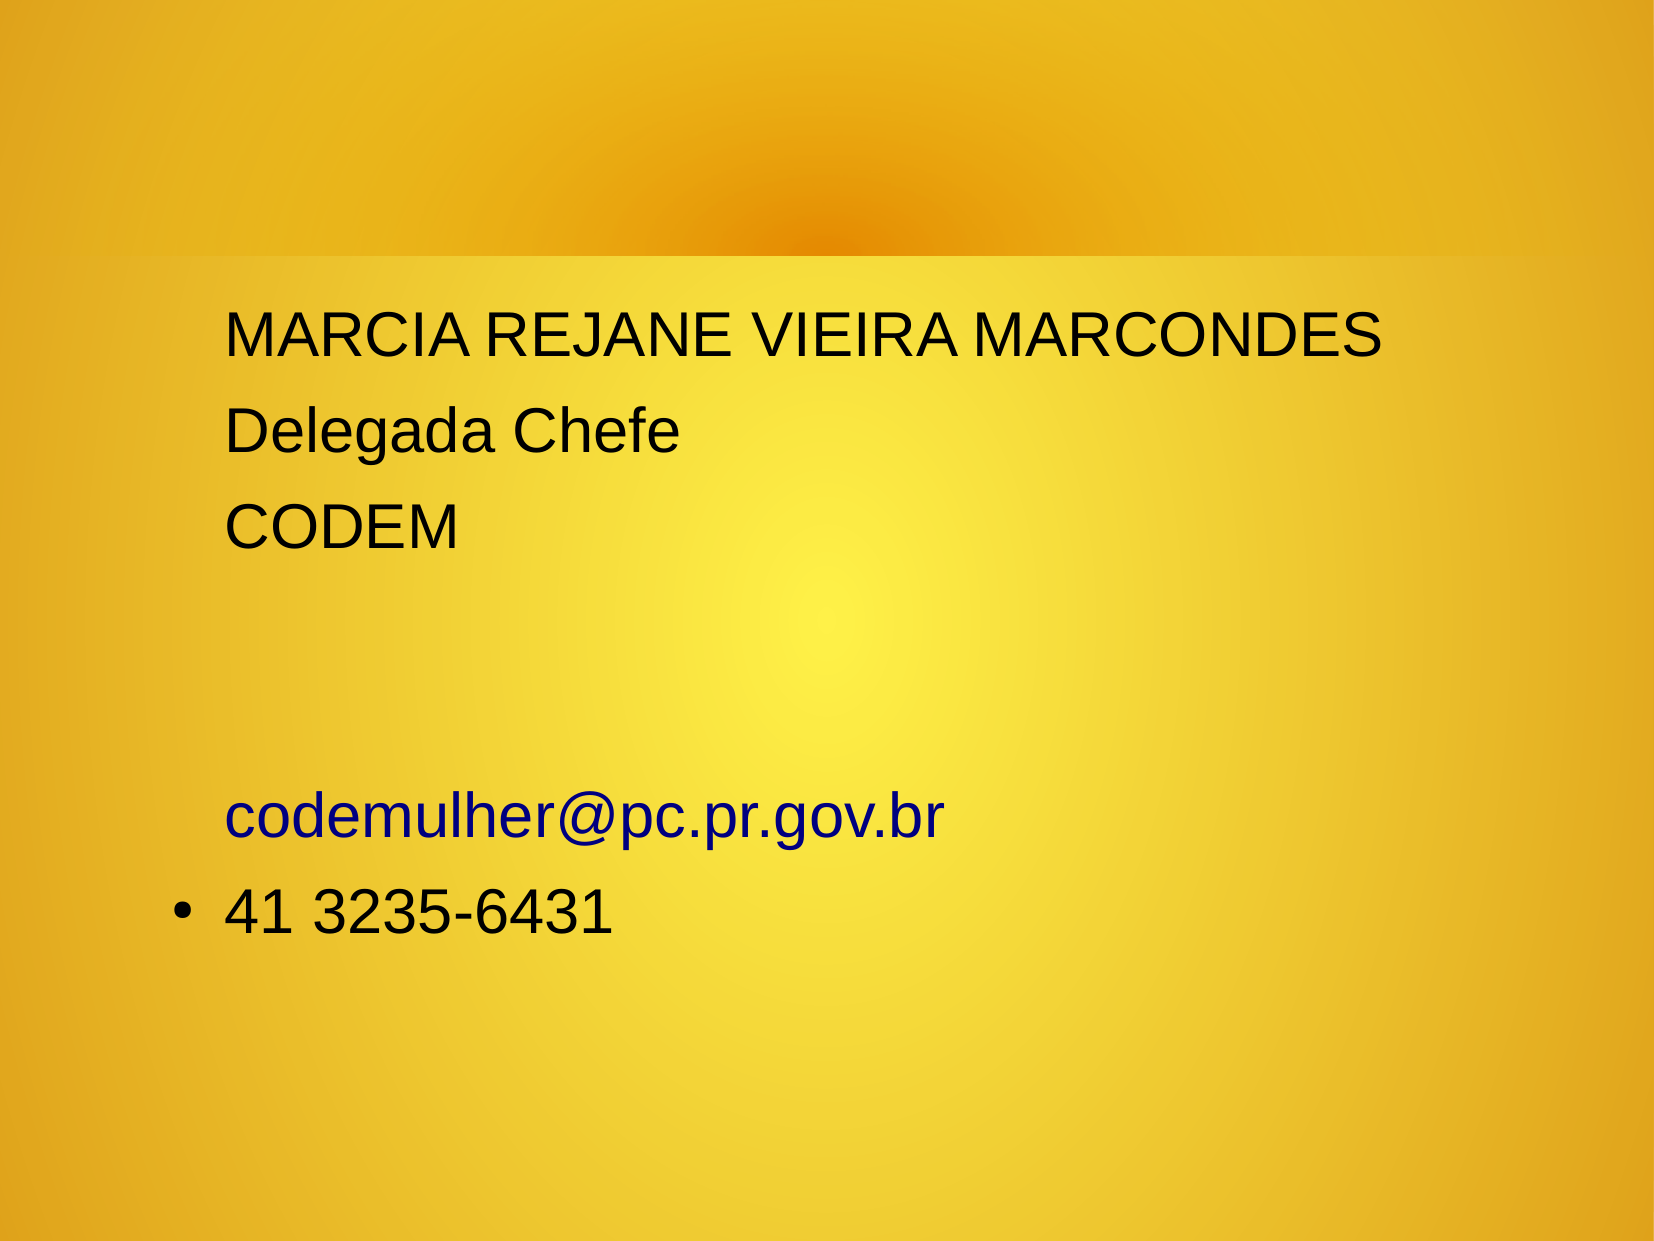

#
MARCIA REJANE VIEIRA MARCONDES
Delegada Chefe
CODEM
codemulher@pc.pr.gov.br
41 3235-6431